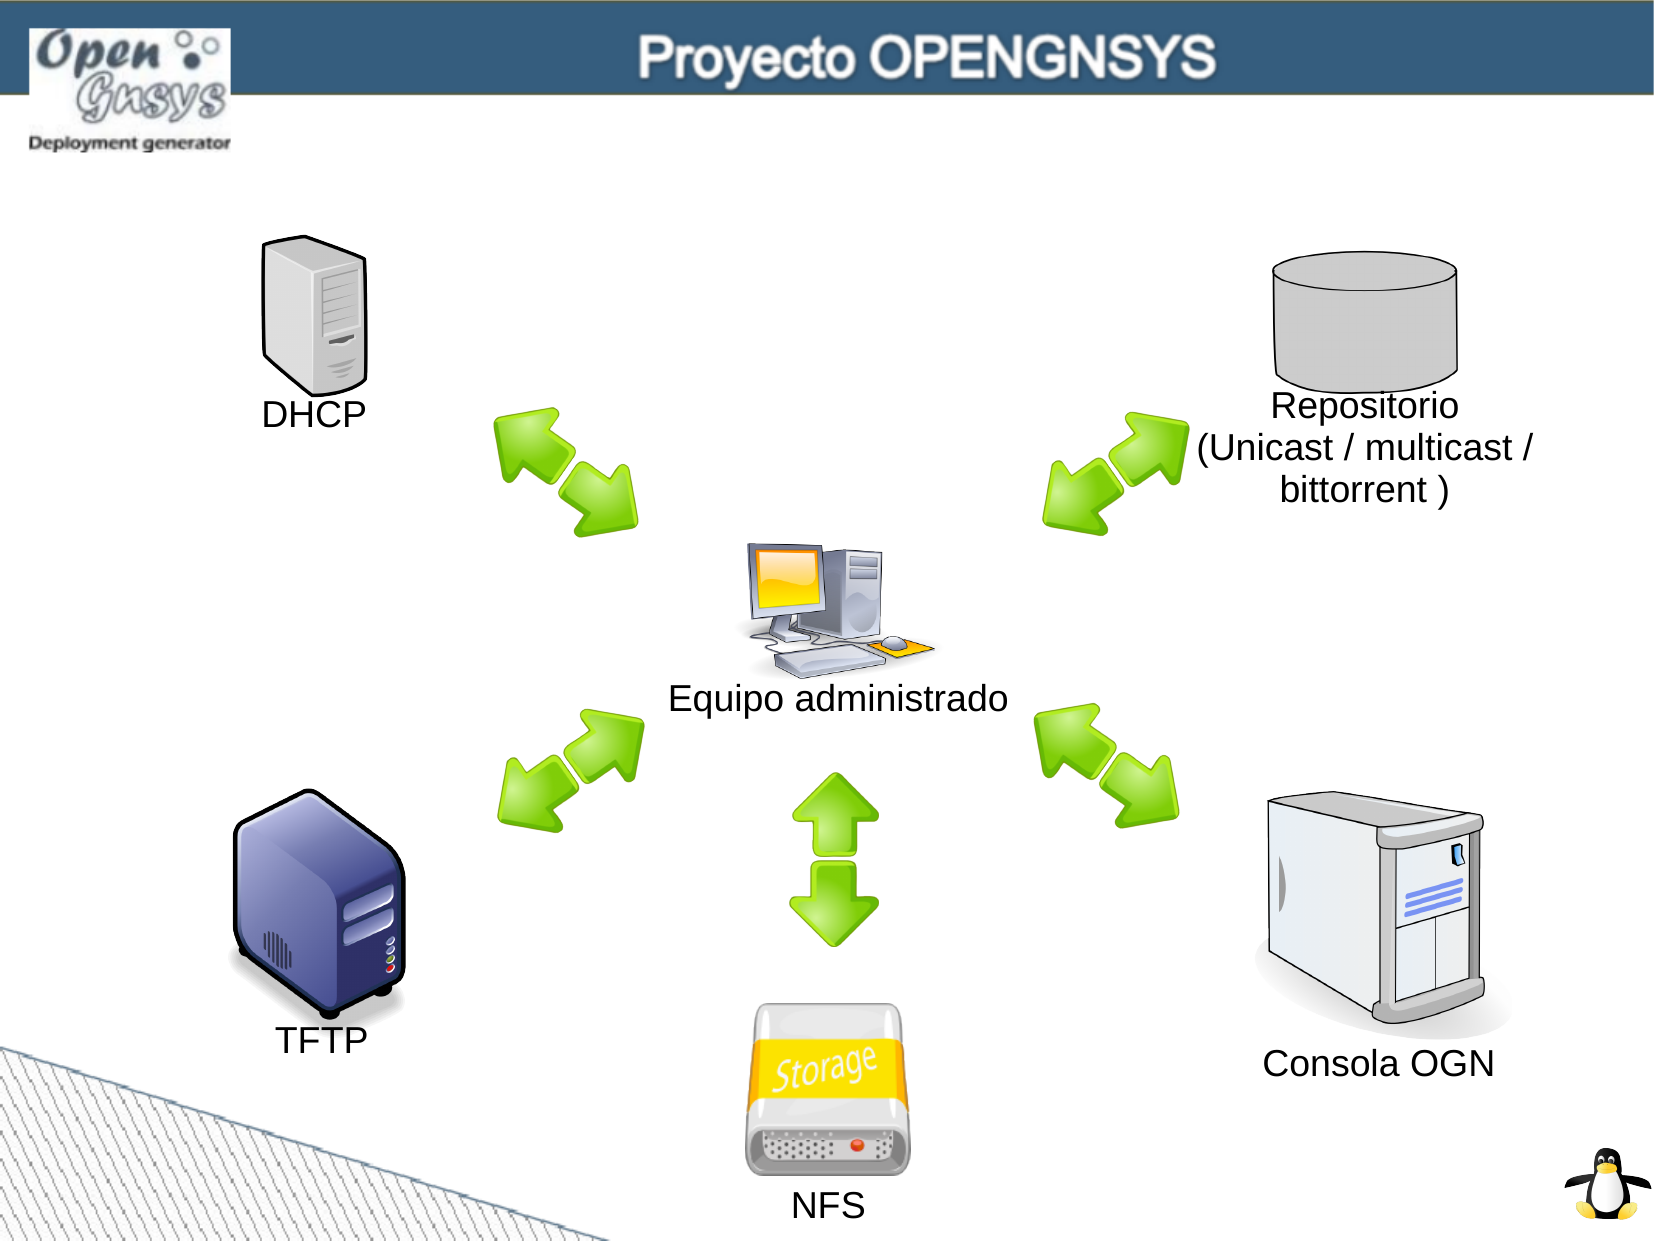

DHCP
Repositorio
(Unicast / multicast /
bittorrent )
Equipo administrado
Consola OGN
TFTP
NFS